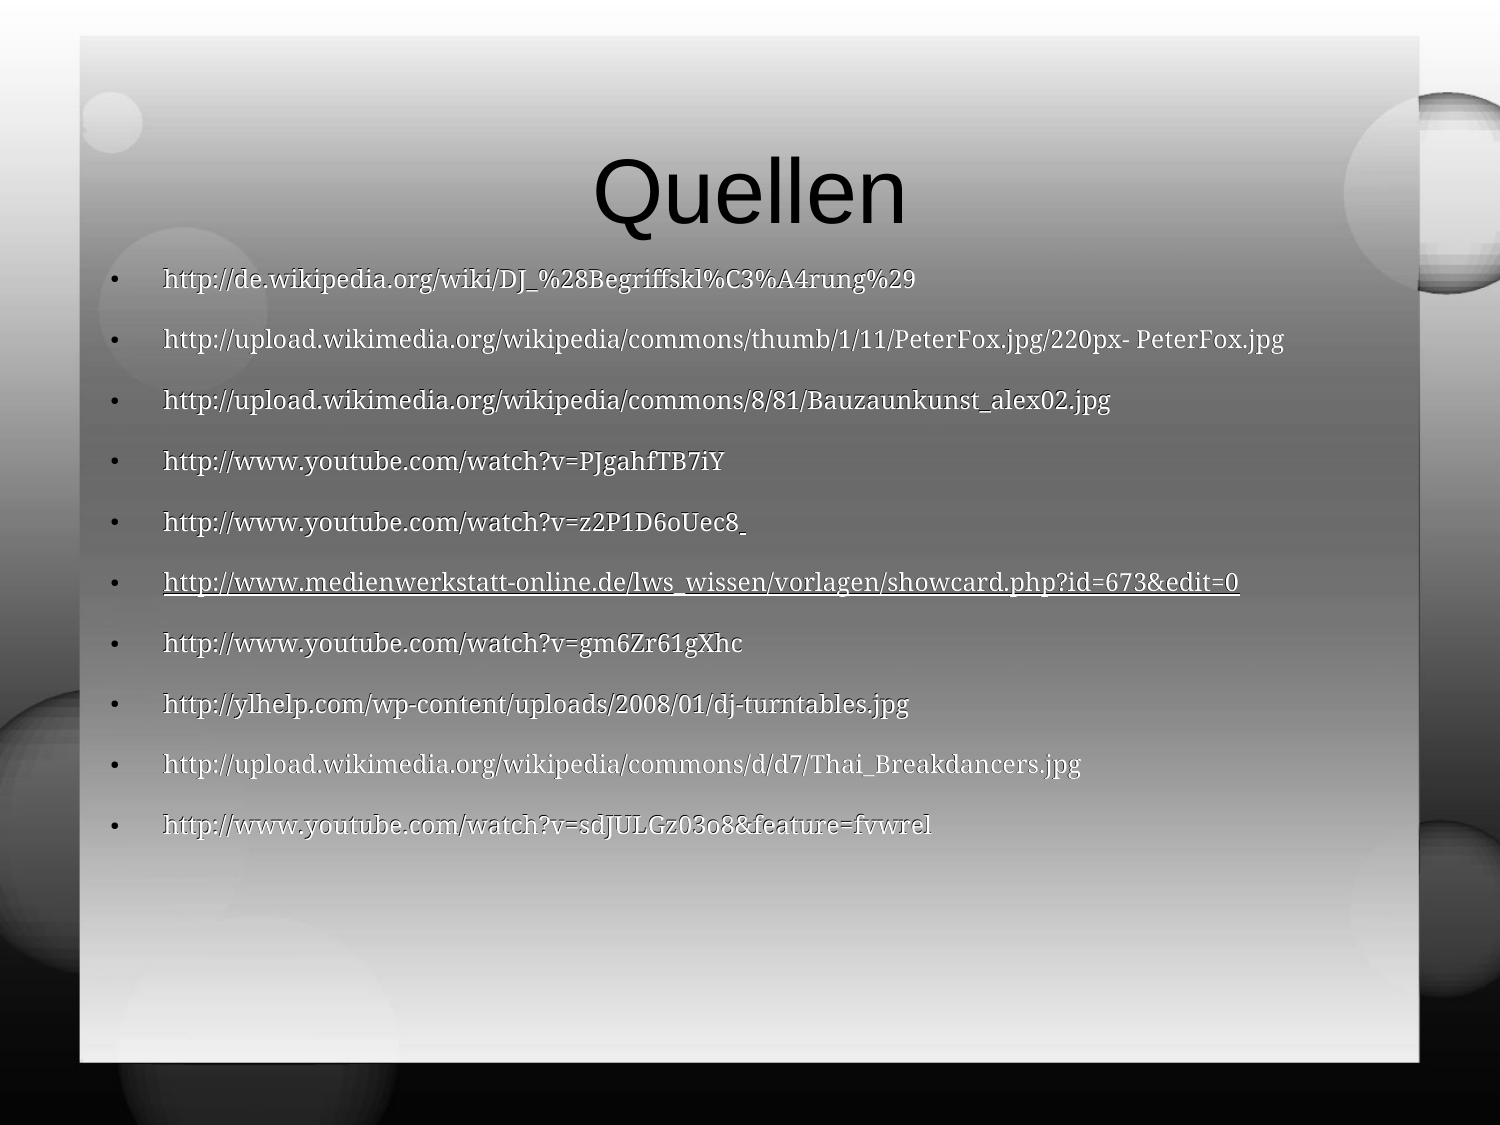

# Quellen
http://de.wikipedia.org/wiki/DJ_%28Begriffskl%C3%A4rung%29
http://upload.wikimedia.org/wikipedia/commons/thumb/1/11/PeterFox.jpg/220px- PeterFox.jpg
http://upload.wikimedia.org/wikipedia/commons/8/81/Bauzaunkunst_alex02.jpg
http://www.youtube.com/watch?v=PJgahfTB7iY
http://www.youtube.com/watch?v=z2P1D6oUec8
http://www.medienwerkstatt-online.de/lws_wissen/vorlagen/showcard.php?id=673&edit=0
http://www.youtube.com/watch?v=gm6Zr61gXhc
http://ylhelp.com/wp-content/uploads/2008/01/dj-turntables.jpg
http://upload.wikimedia.org/wikipedia/commons/d/d7/Thai_Breakdancers.jpg
http://www.youtube.com/watch?v=sdJULGz03o8&feature=fvwrel